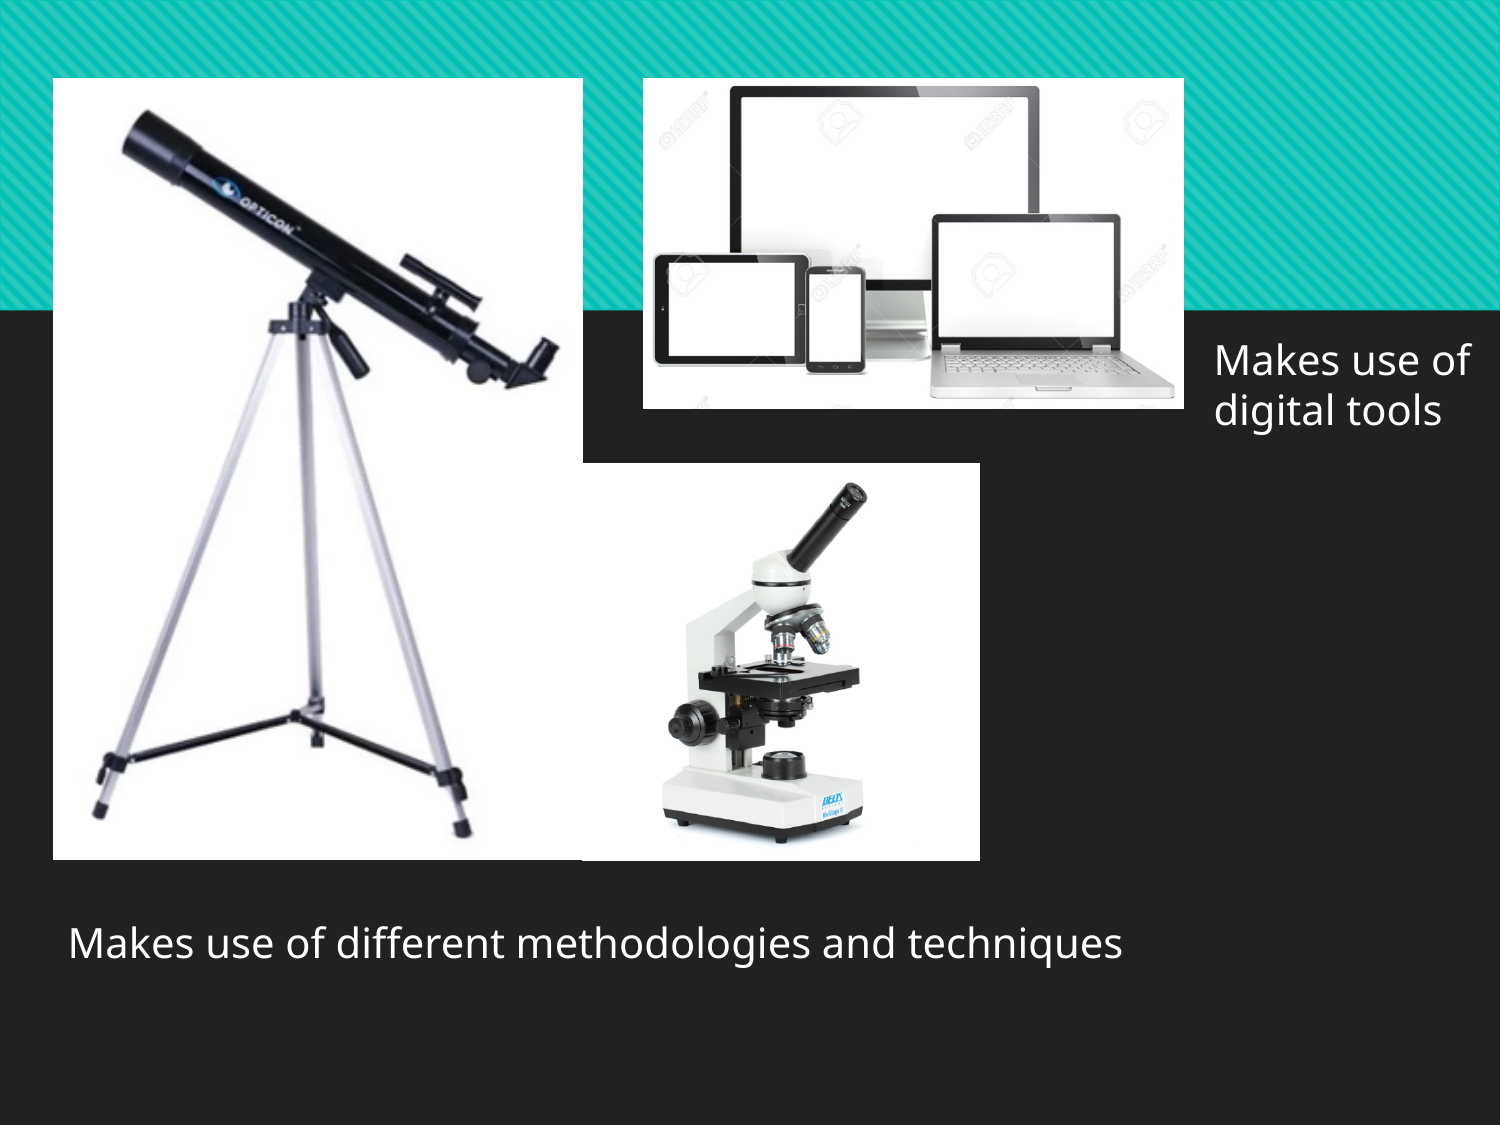

Makes use of digital tools
Makes use of different methodologies and techniques